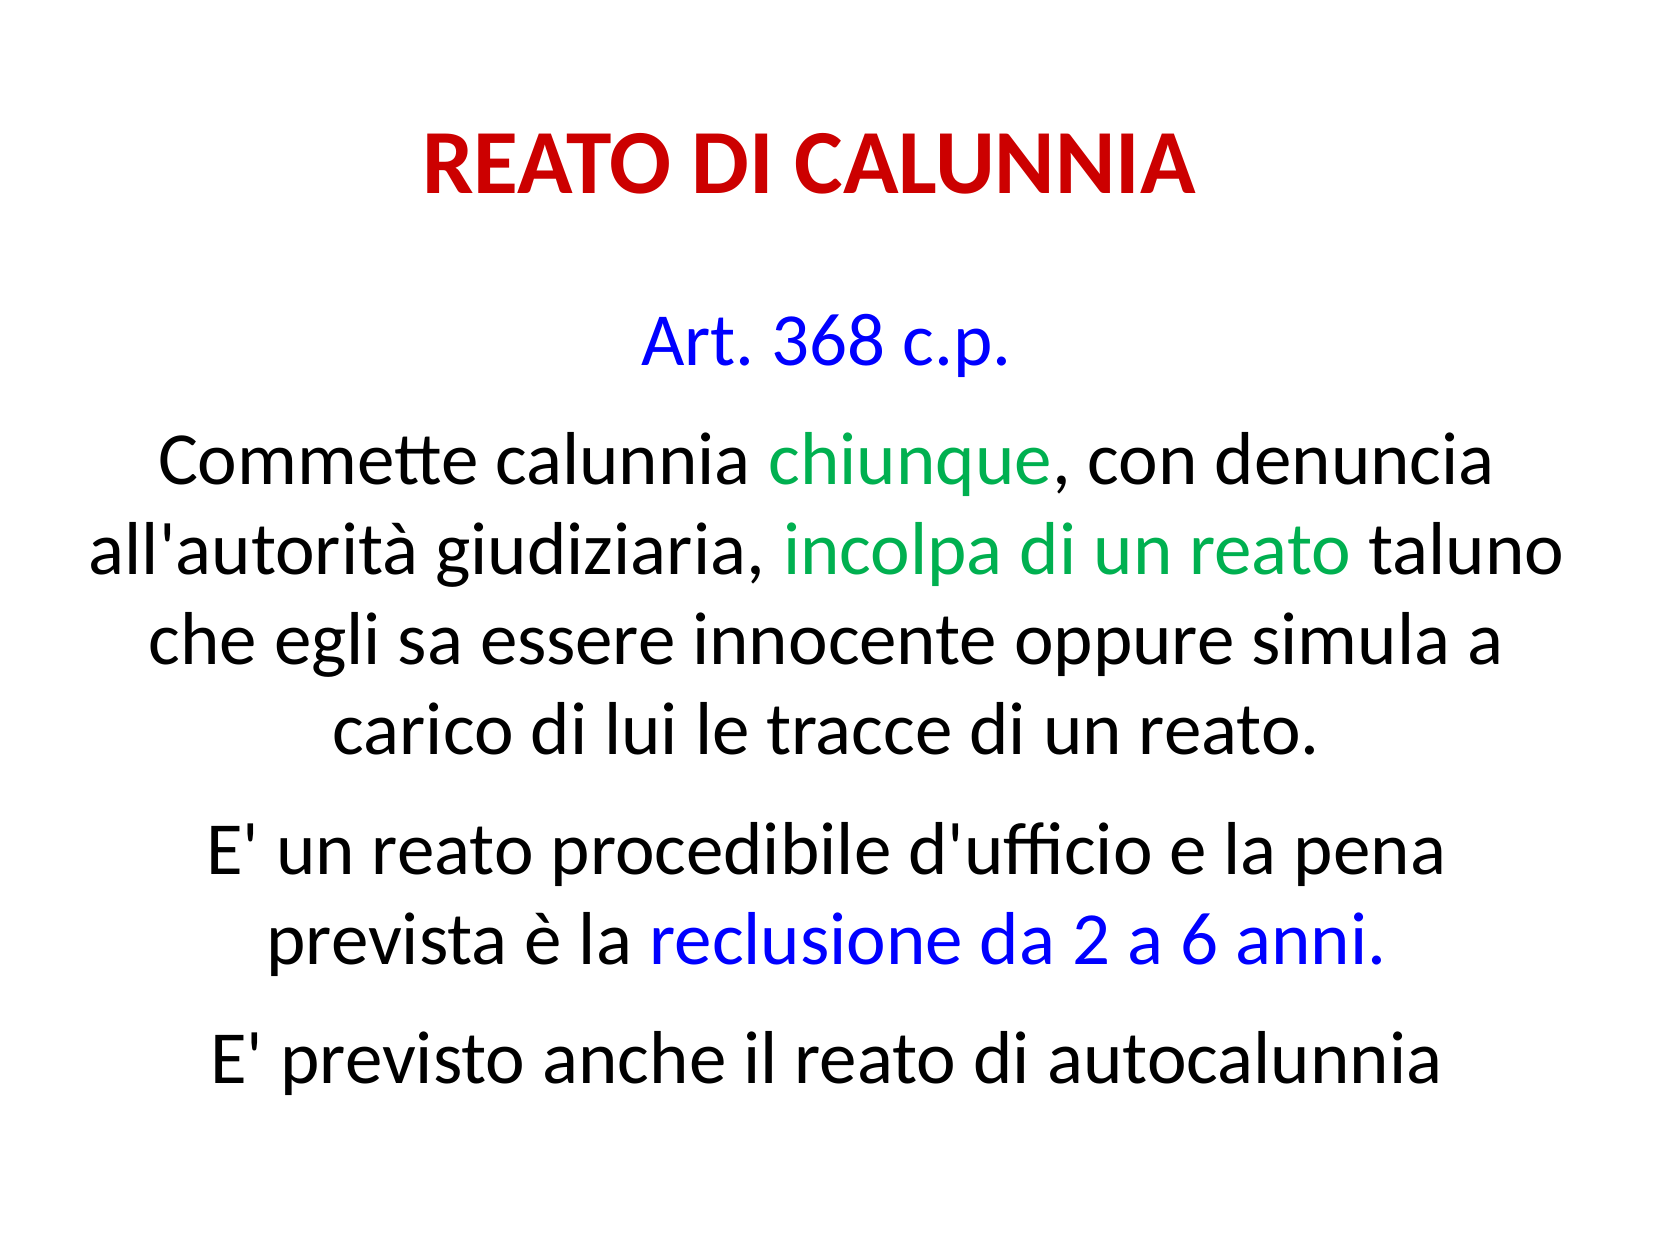

# REATO DI CALUNNIA
Art. 368 c.p.
Commette calunnia chiunque, con denuncia all'autorità giudiziaria, incolpa di un reato taluno che egli sa essere innocente oppure simula a carico di lui le tracce di un reato.
E' un reato procedibile d'ufficio e la pena prevista è la reclusione da 2 a 6 anni.
E' previsto anche il reato di autocalunnia